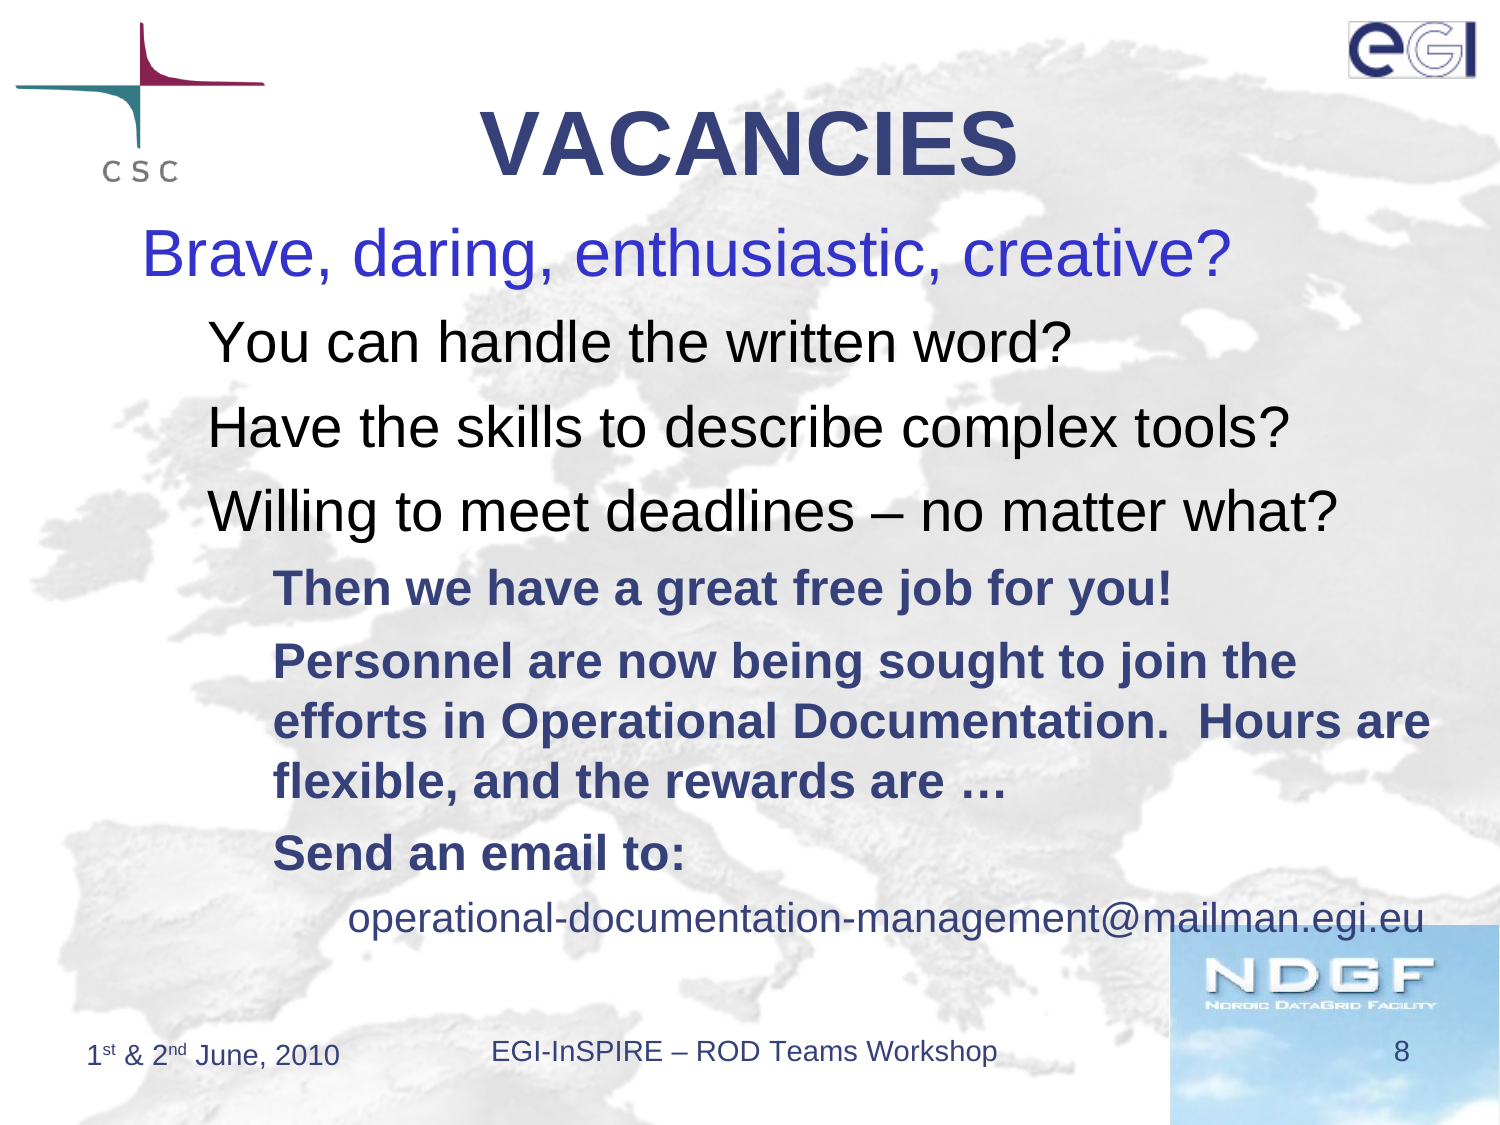

# VACANCIES
Brave, daring, enthusiastic, creative?
You can handle the written word?
Have the skills to describe complex tools?
Willing to meet deadlines – no matter what?
Then we have a great free job for you!
Personnel are now being sought to join the efforts in Operational Documentation. Hours are flexible, and the rewards are …
Send an email to:
operational-documentation-management@mailman.egi.eu
8